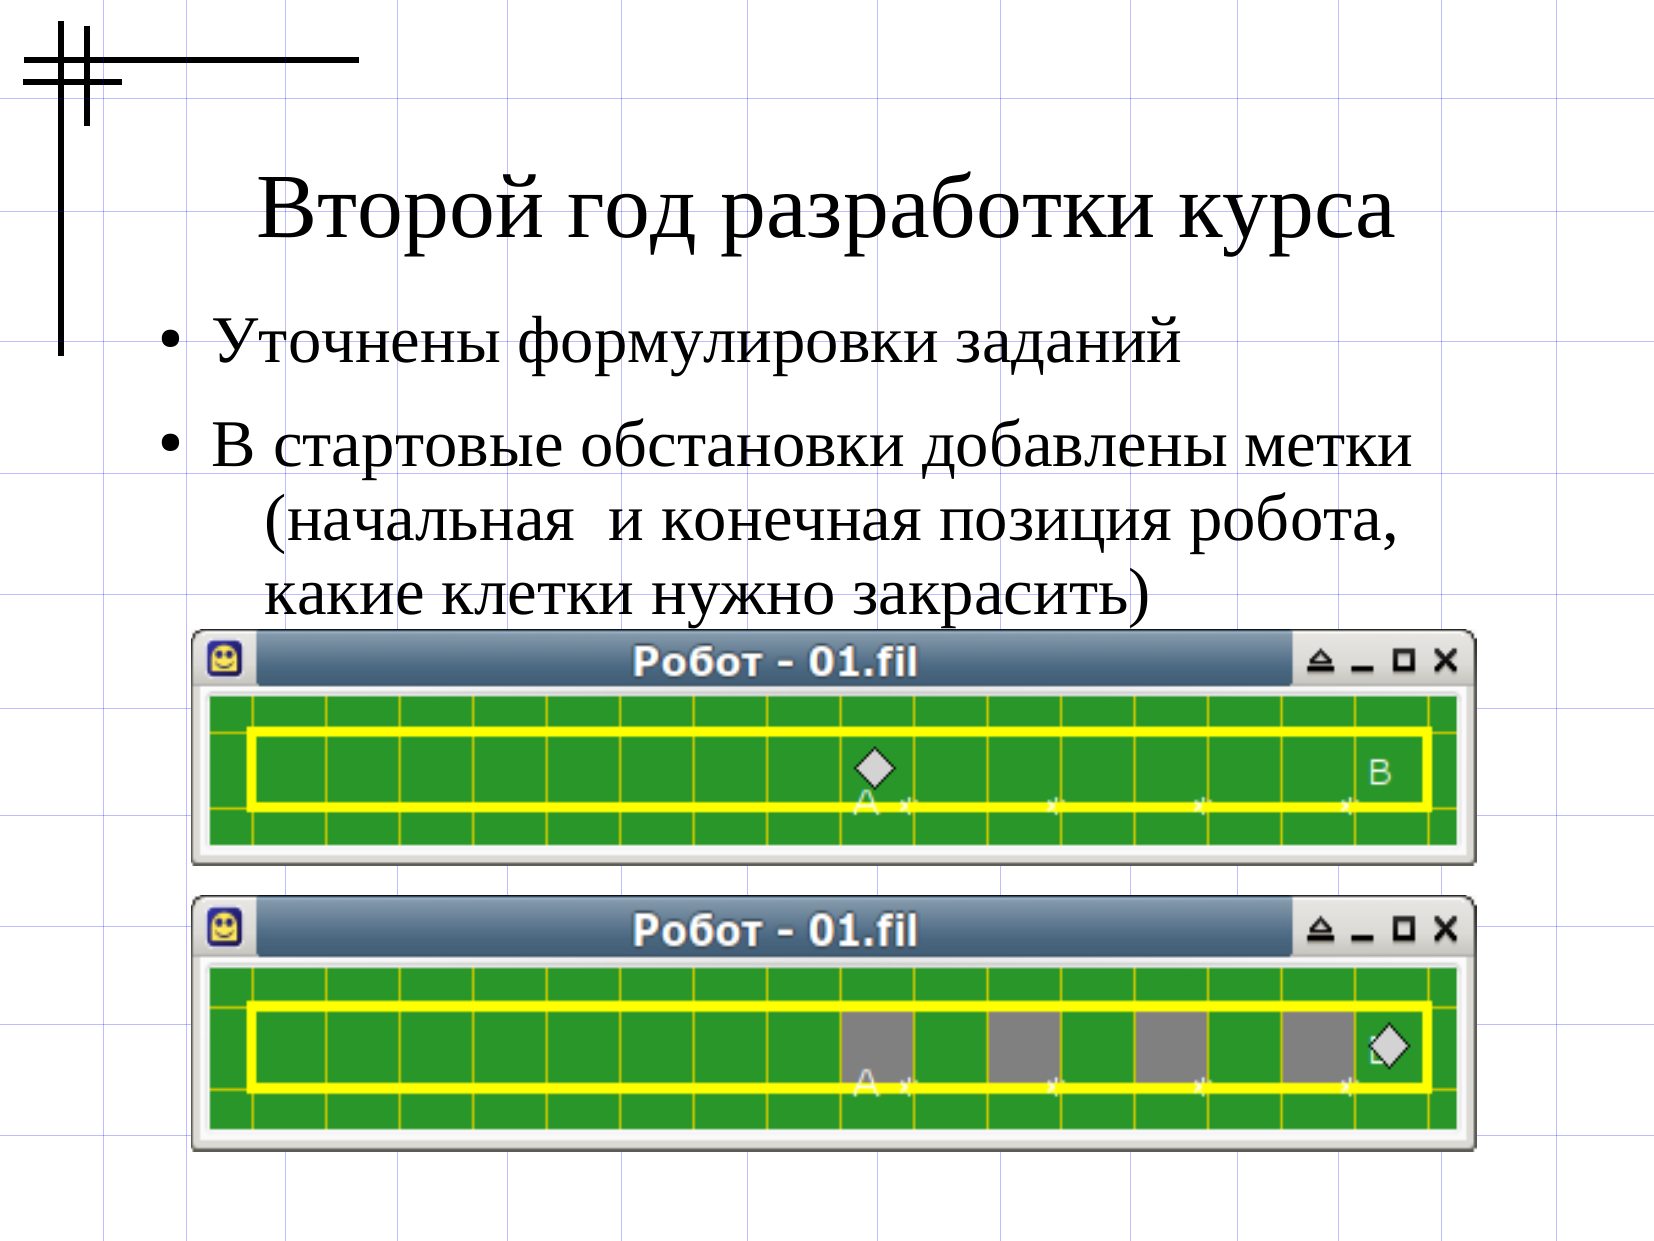

# Второй год разработки курса
Уточнены формулировки заданий
В стартовые обстановки добавлены метки (начальная и конечная позиция робота, какие клетки нужно закрасить)